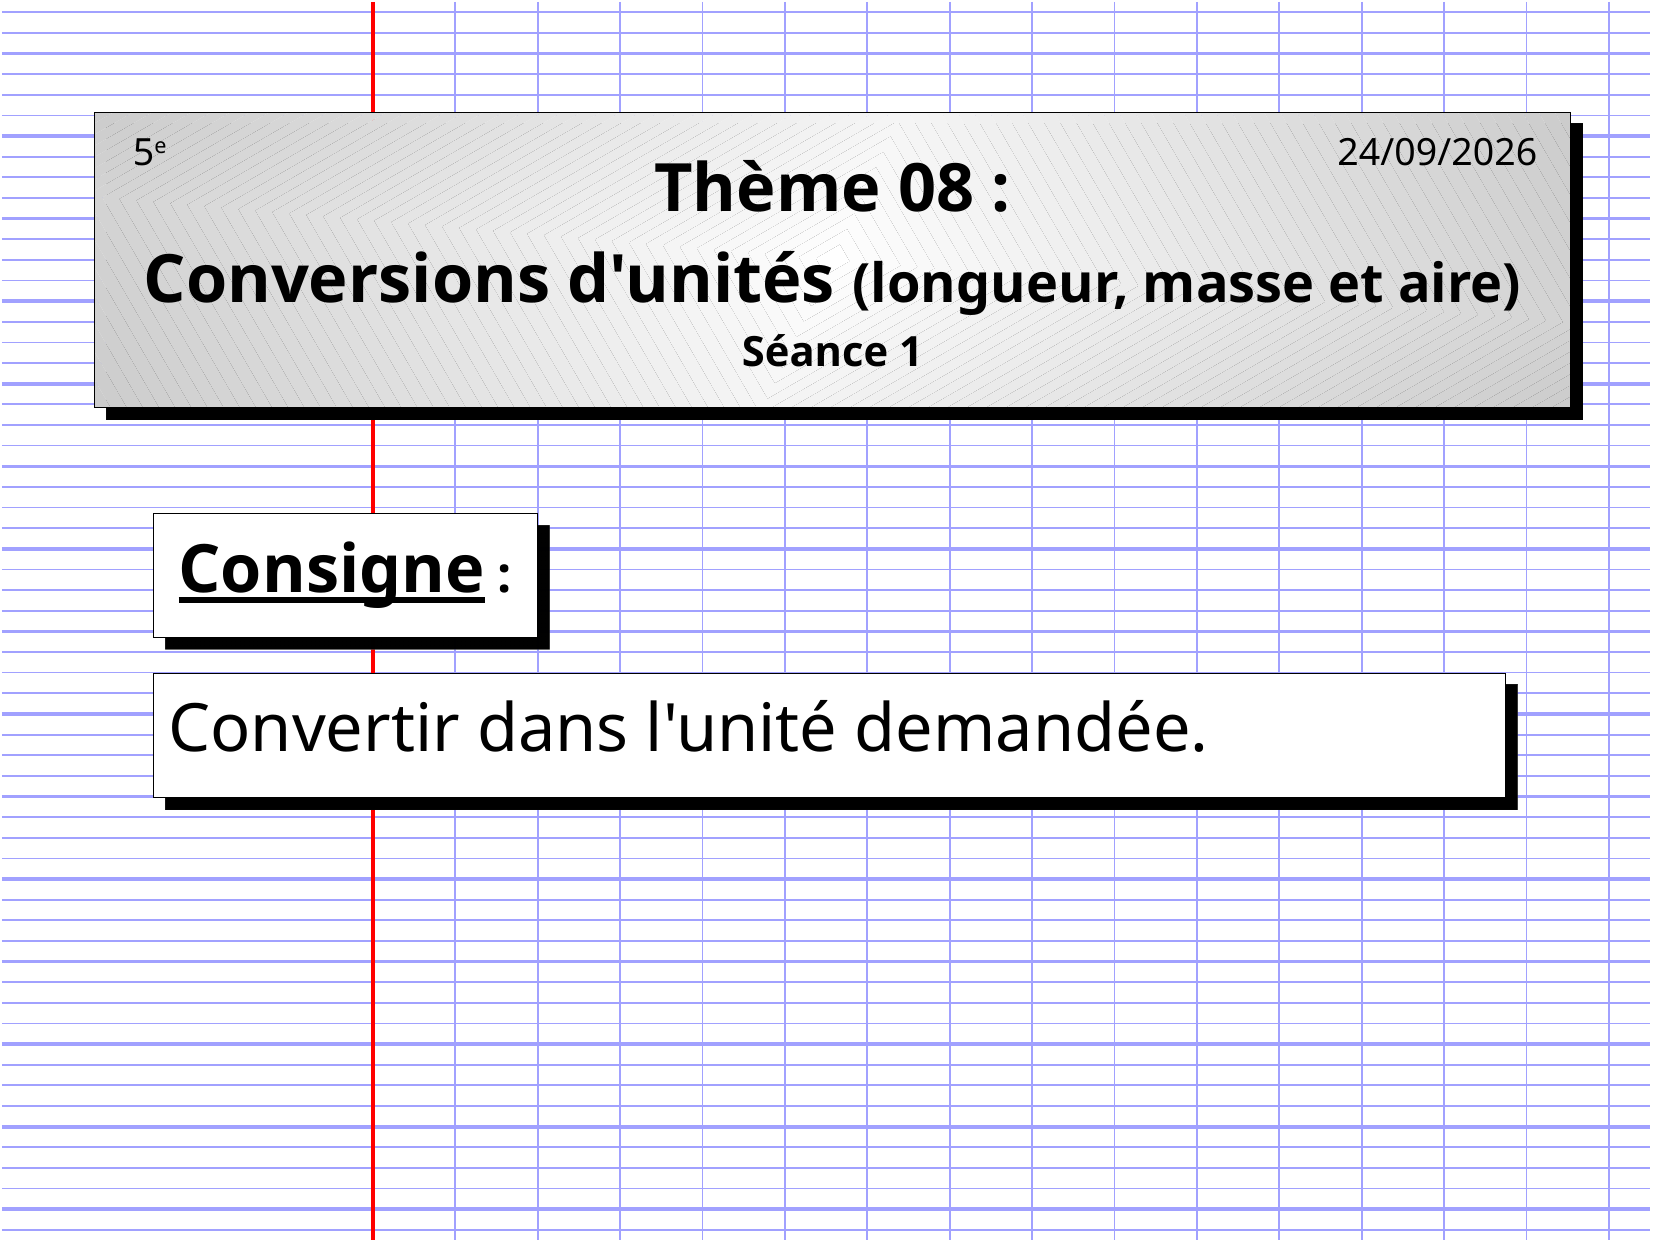

Thème 08 :
Conversions d'unités (longueur, masse et aire)
Séance 1
5e
Consigne :
Convertir dans l'unité demandée.